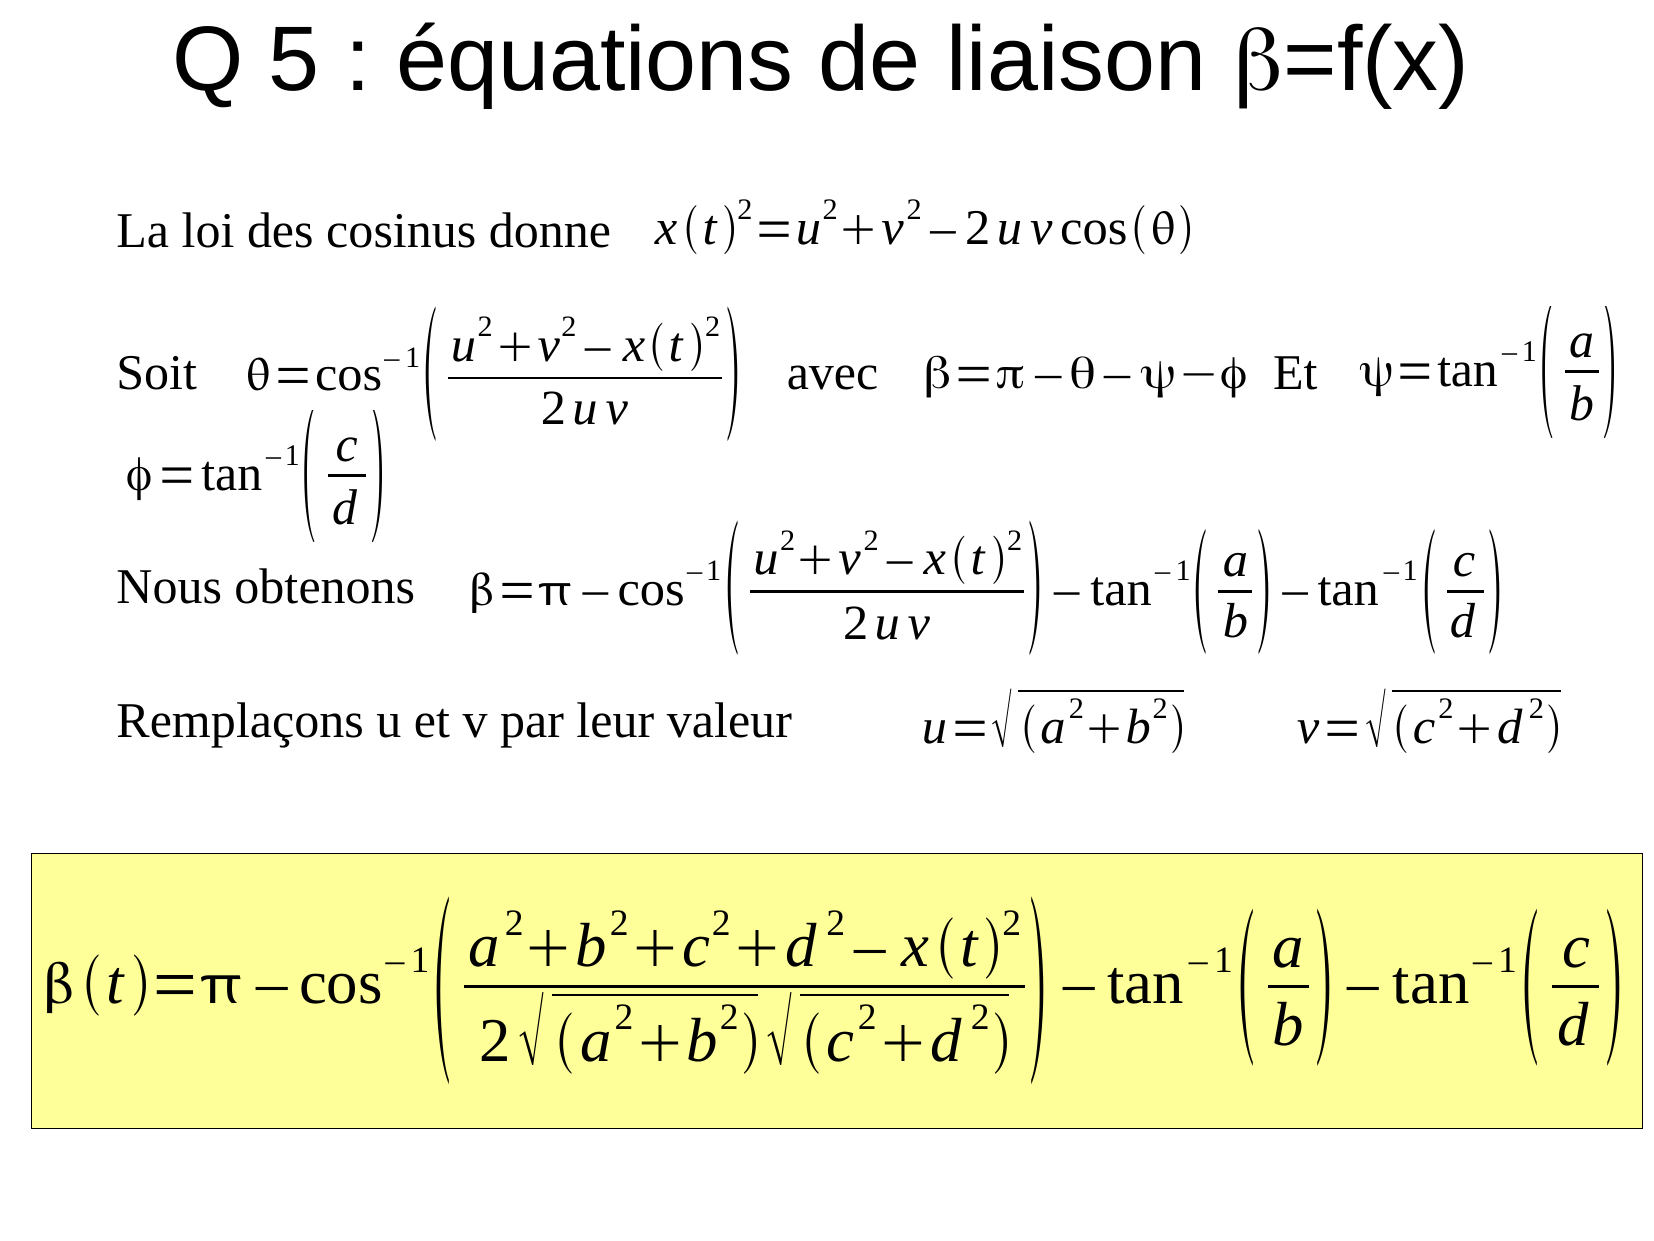

# Q 5 : équations de liaison b=f(x)
La loi des cosinus donne
Soit
avec
Et
Nous obtenons
Remplaçons u et v par leur valeur